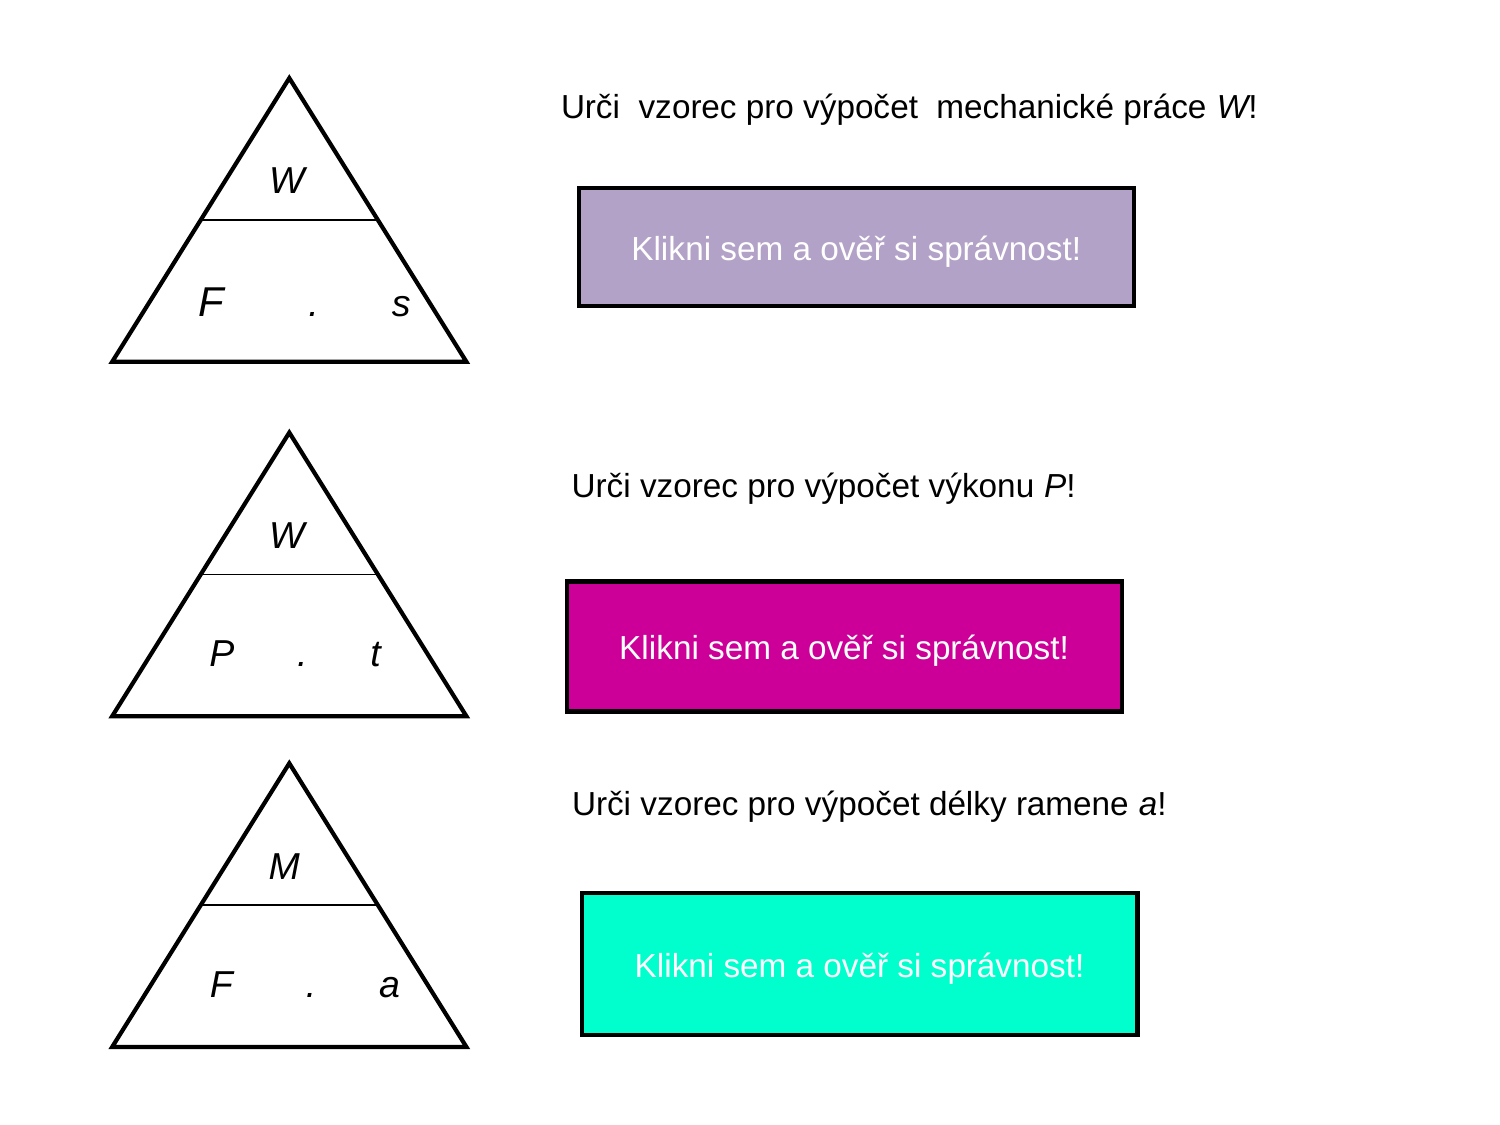

Urči vzorec pro výpočet mechanické práce W!
W
Klikni sem a ověř si správnost!
W = F . s
F . s
Urči vzorec pro výpočet výkonu P!
W
W
Klikni sem a ověř si správnost!
P =
P . t
t
Urči vzorec pro výpočet délky ramene a!
M
Klikni sem a ověř si správnost!
M
a =
F
F . a